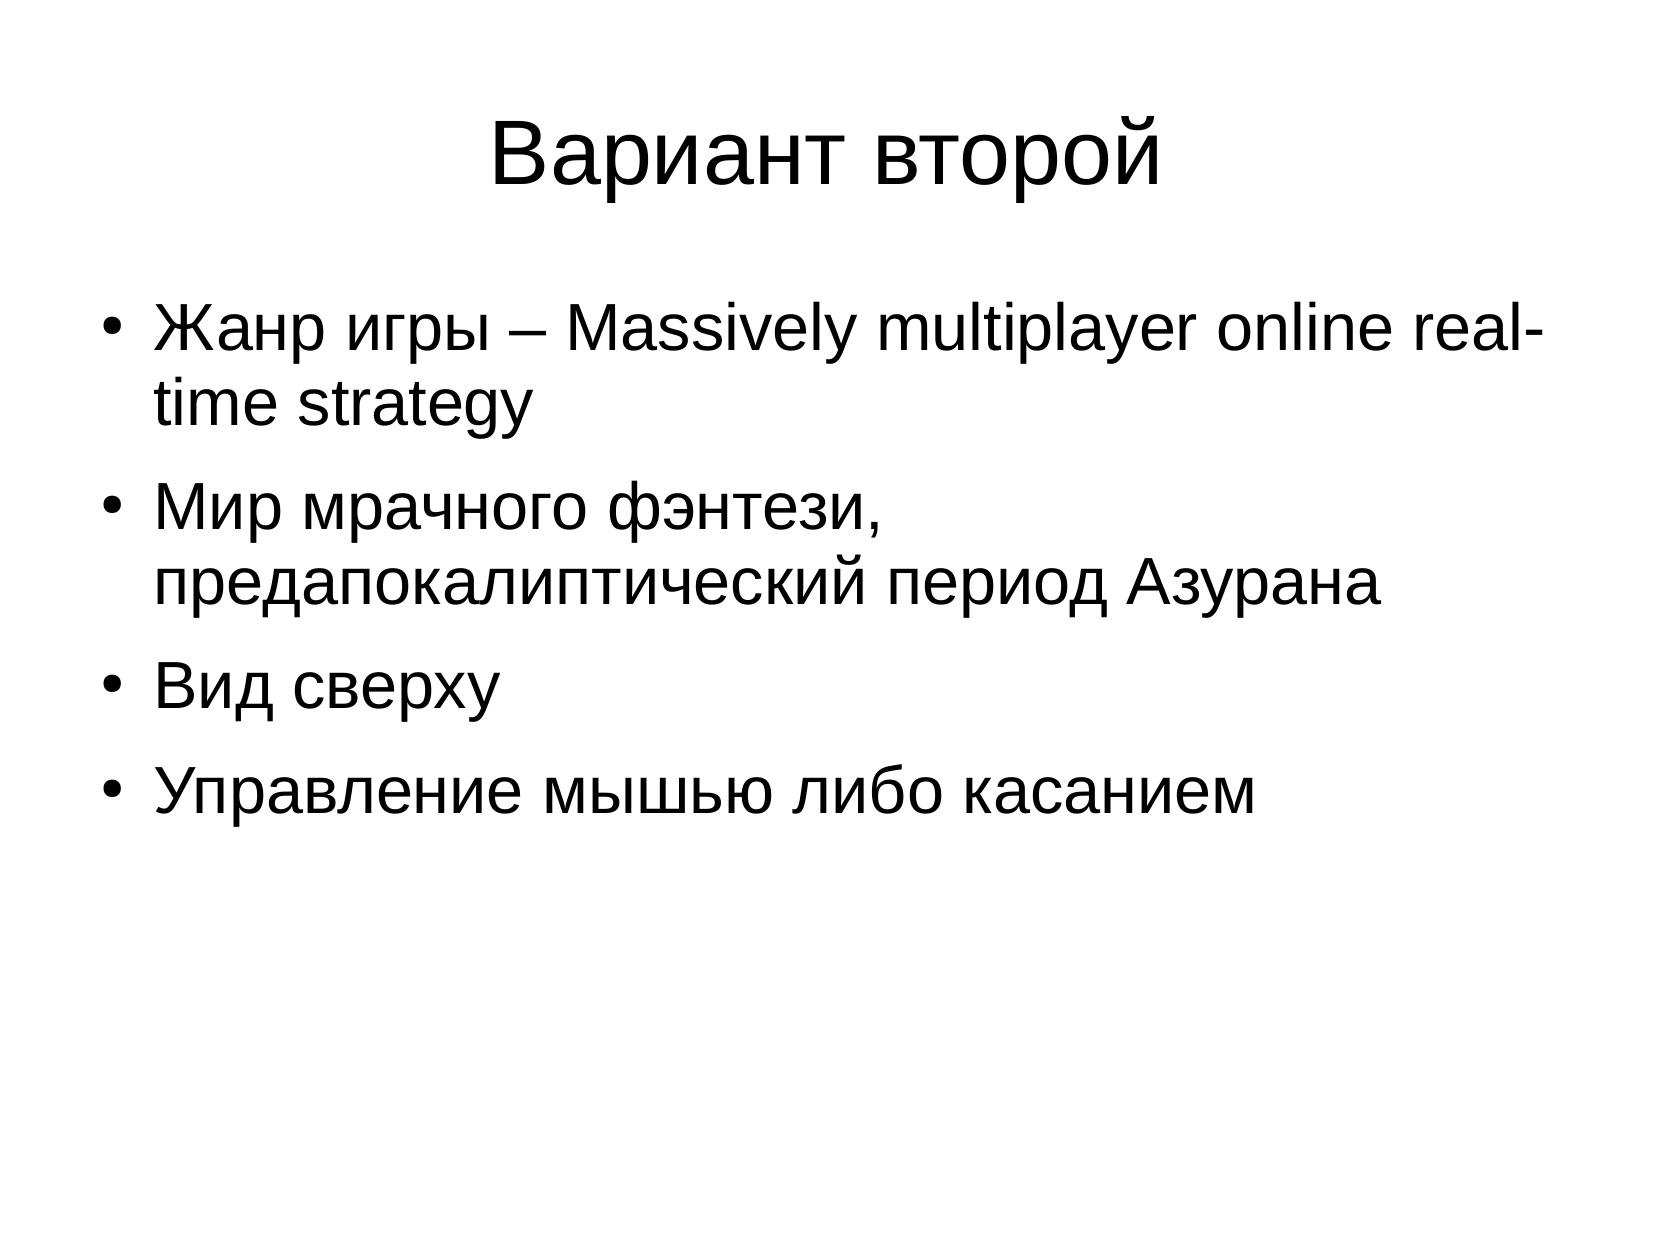

# Вариант второй
Жанр игры – Massively multiplayer online real-time strategy
Мир мрачного фэнтези, предапокалиптический период Азурана
Вид сверху
Управление мышью либо касанием